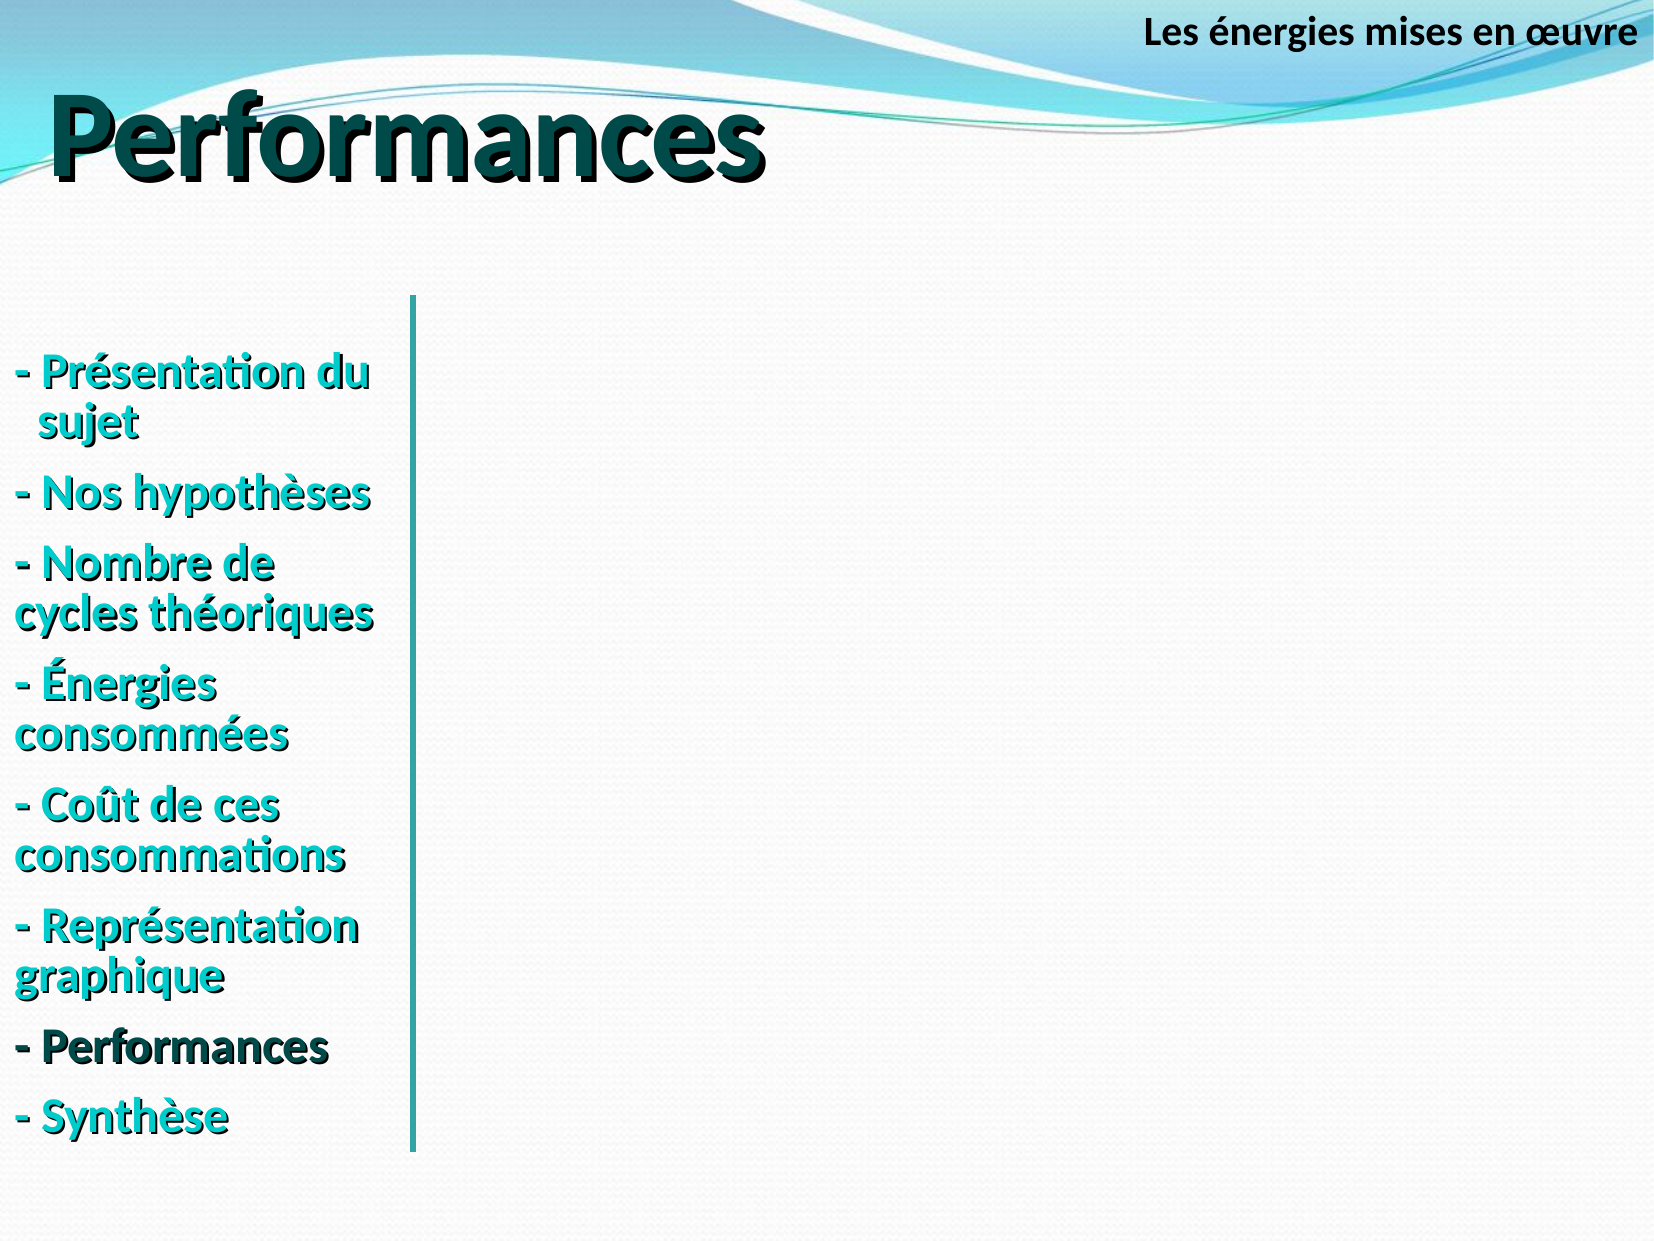

Les énergies mises en œuvre
Performances
- Présentation du sujet
- Nos hypothèses
- Nombre de cycles théoriques
- Énergies consommées
- Coût de ces consommations
- Représentation graphique
- Performances
- Synthèse